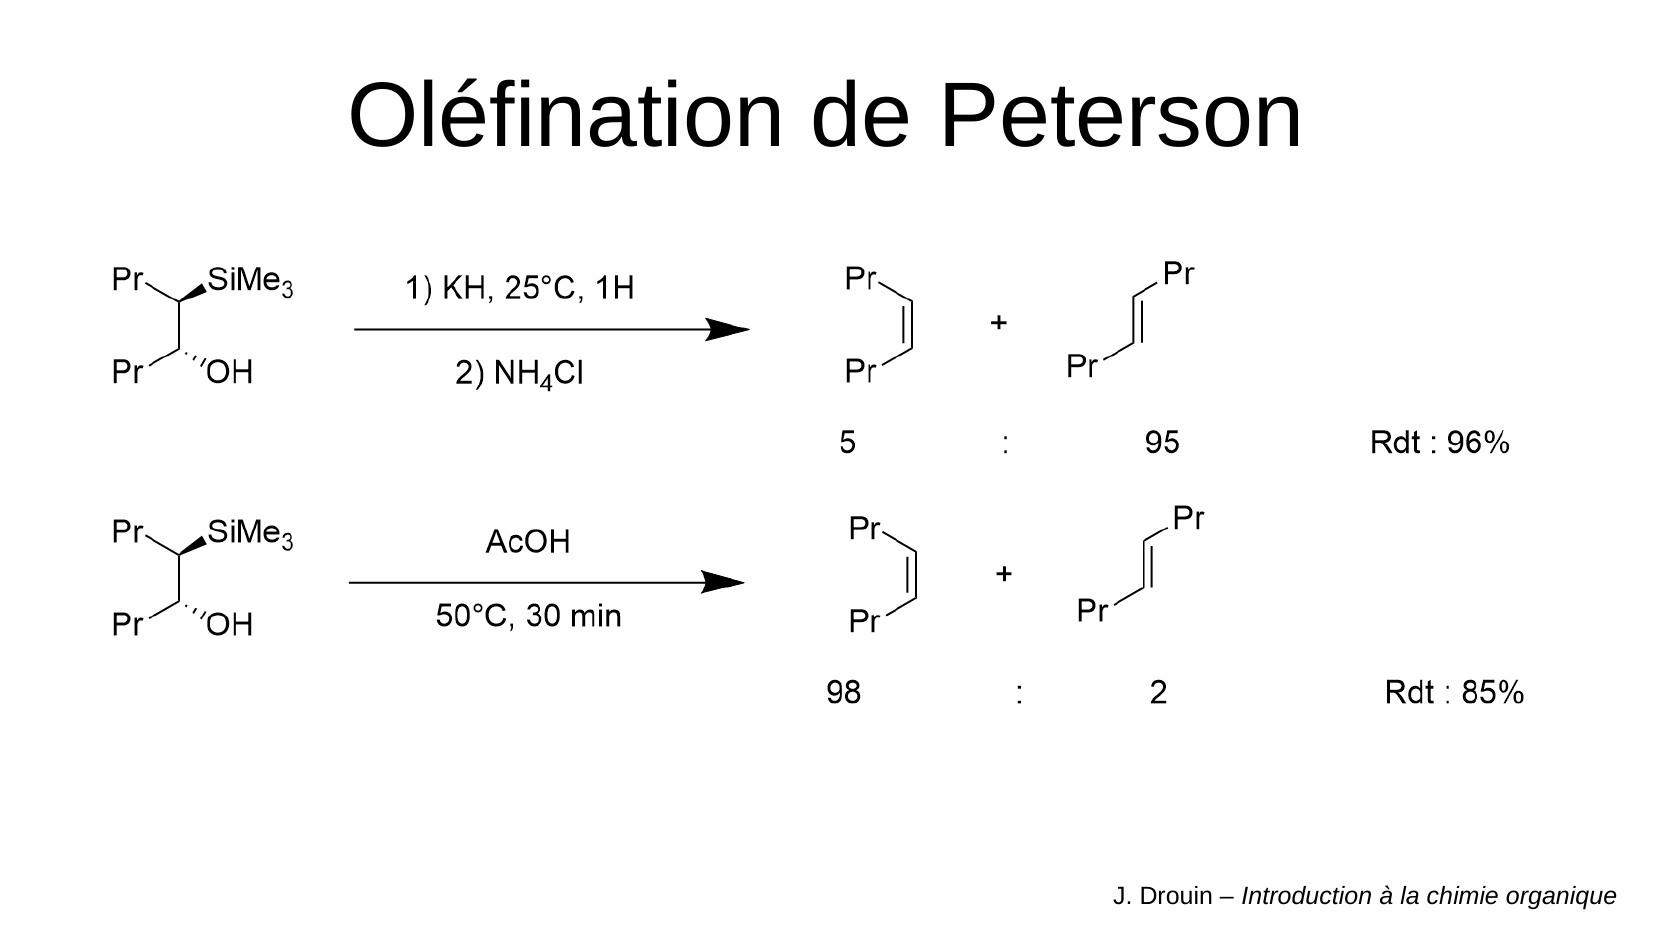

# Oléfination de Peterson
J. Drouin – Introduction à la chimie organique